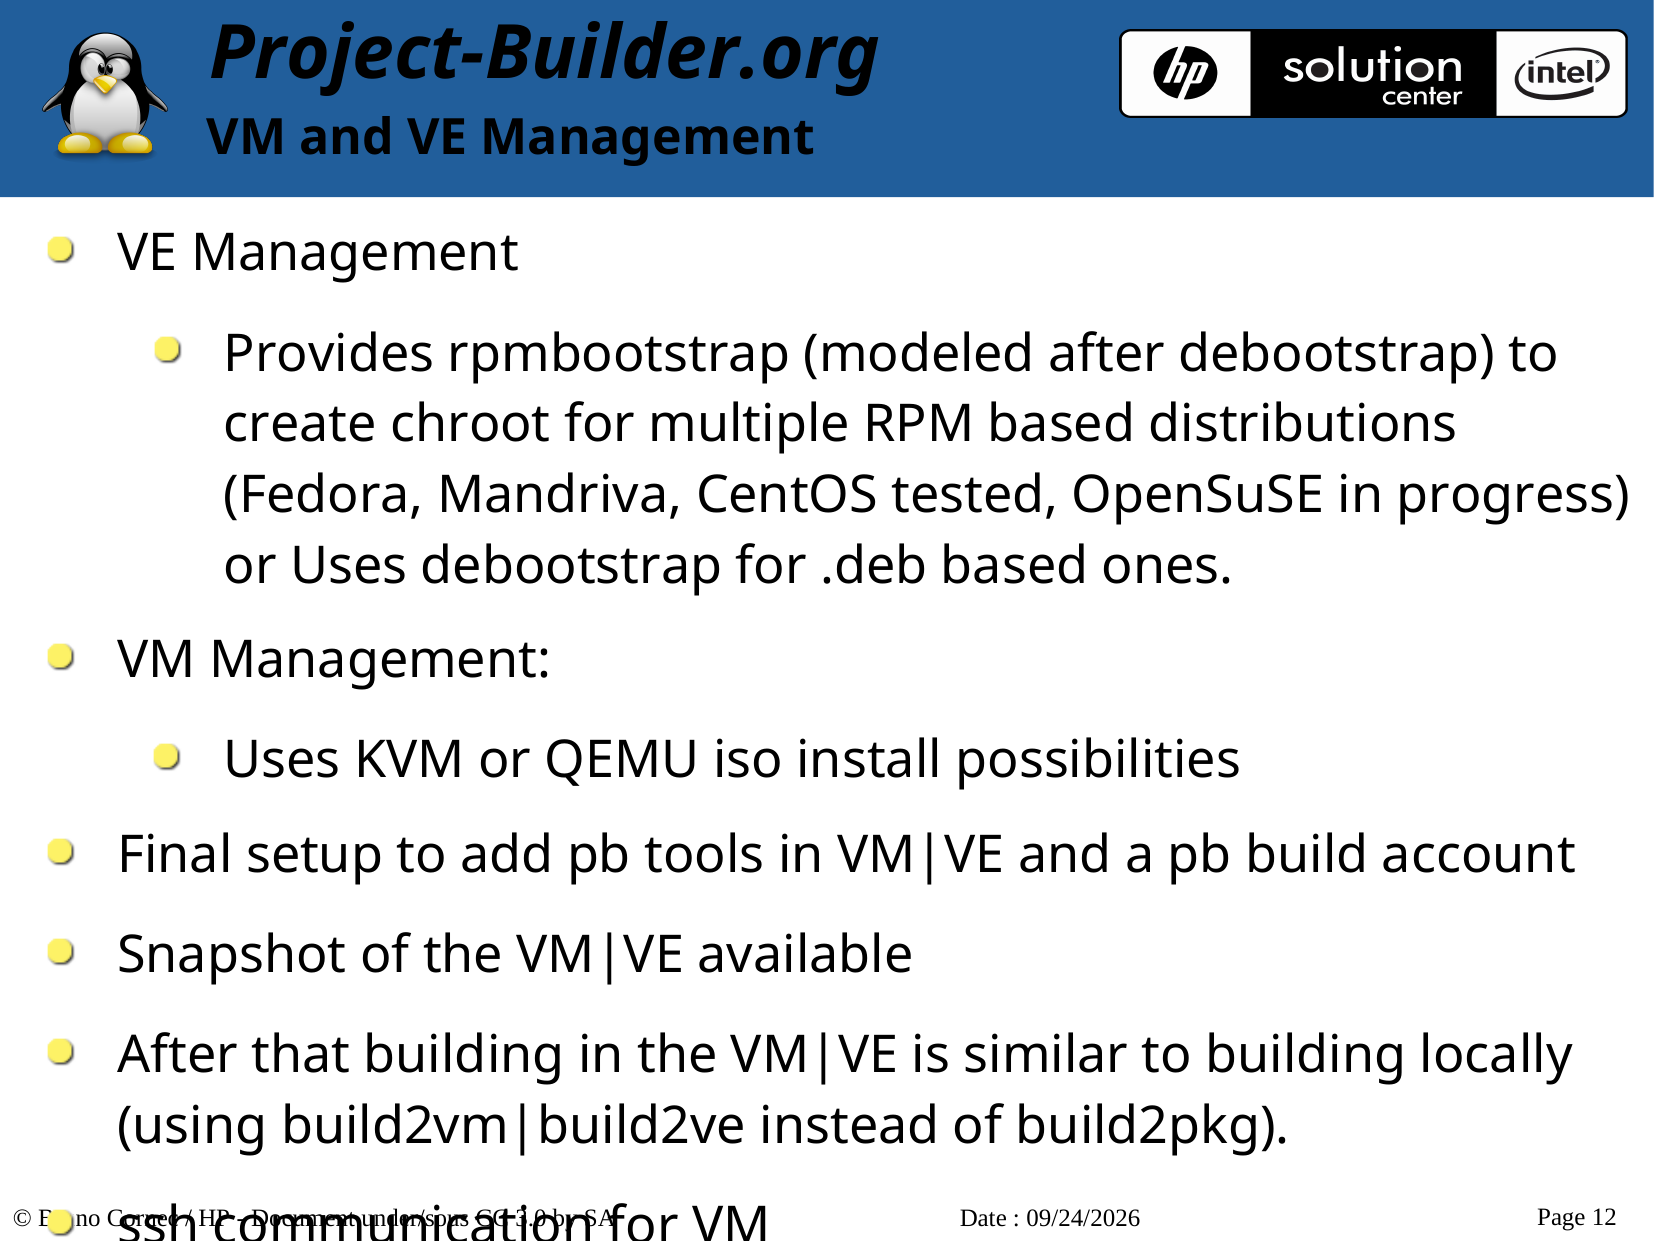

# VM and VE Management
VE Management
Provides rpmbootstrap (modeled after debootstrap) to create chroot for multiple RPM based distributions (Fedora, Mandriva, CentOS tested, OpenSuSE in progress) or Uses debootstrap for .deb based ones.
VM Management:
Uses KVM or QEMU iso install possibilities
Final setup to add pb tools in VM|VE and a pb build account
Snapshot of the VM|VE available
After that building in the VM|VE is similar to building locally (using build2vm|build2ve instead of build2pkg).
ssh communication for VM